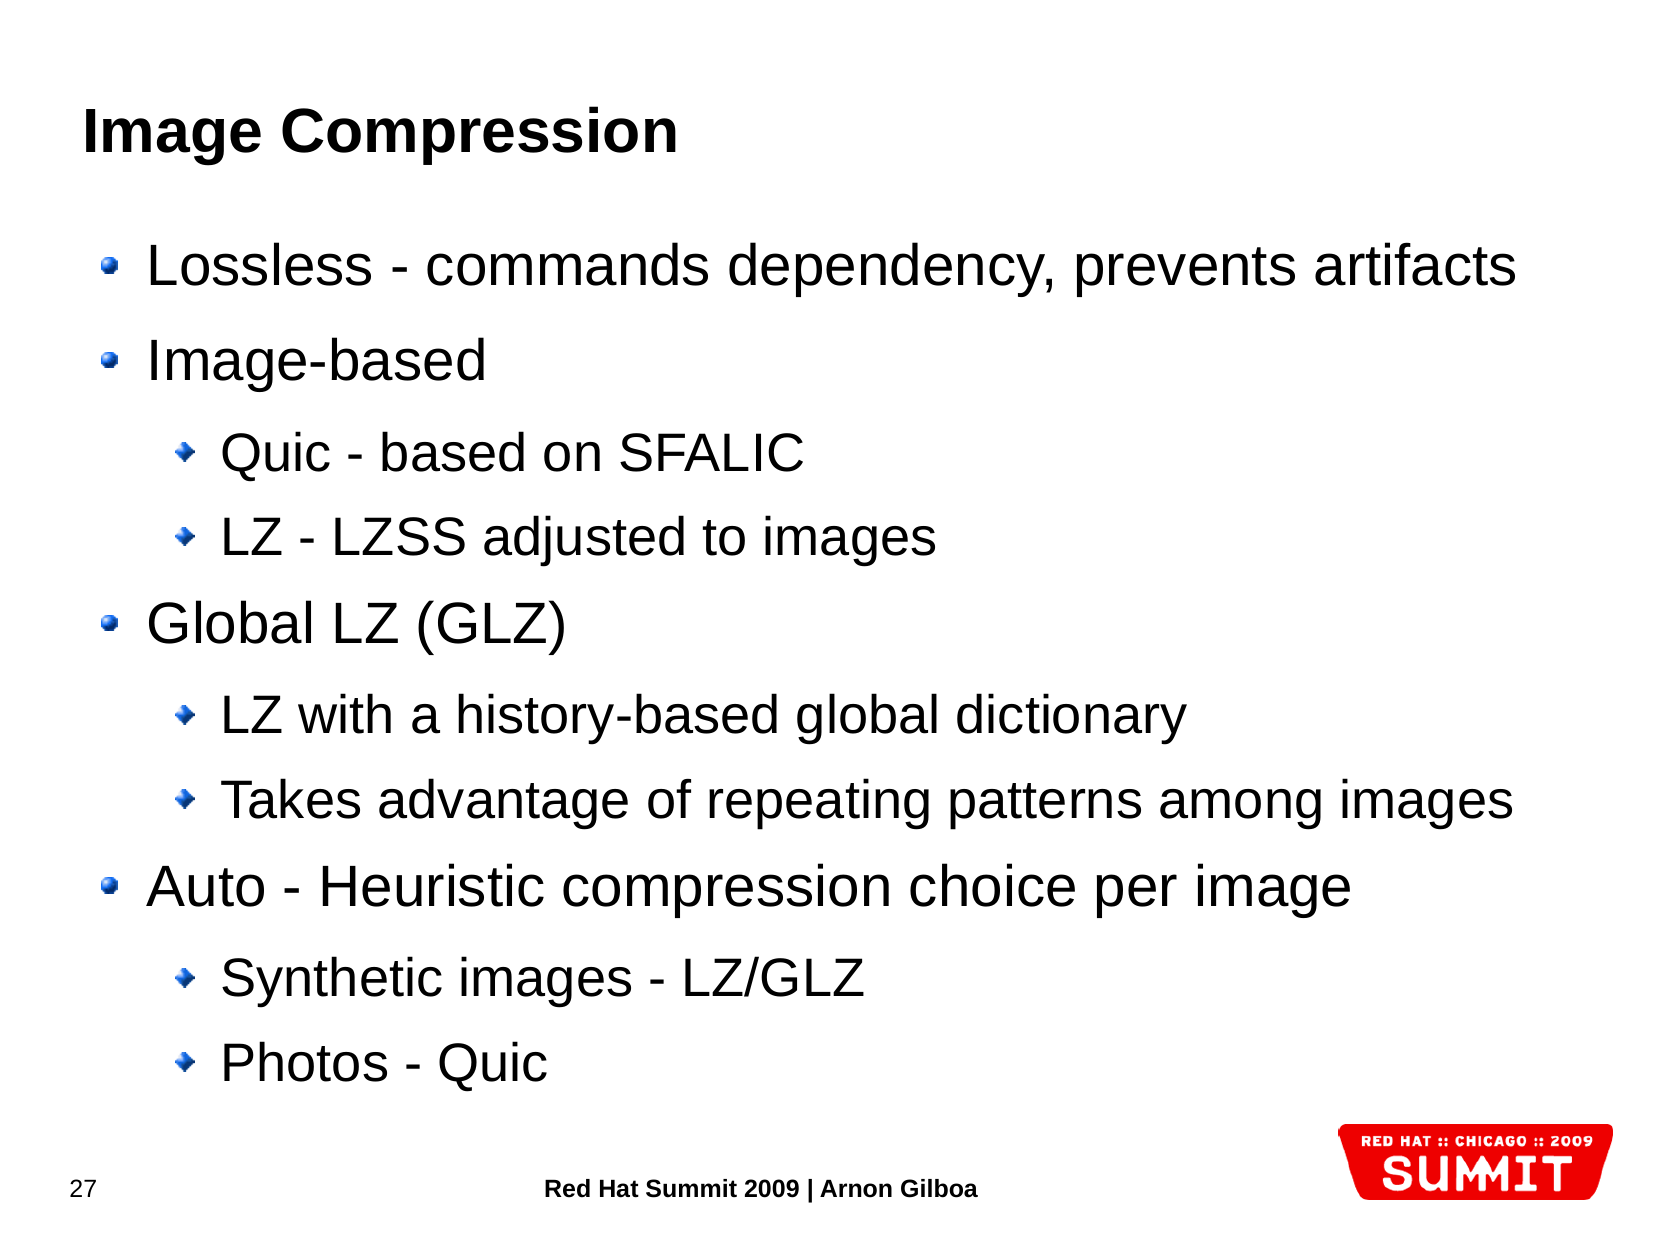

# Image Compression
Lossless - commands dependency, prevents artifacts
Image-based
Quic - based on SFALIC
LZ - LZSS adjusted to images
Global LZ (GLZ)
LZ with a history-based global dictionary
Takes advantage of repeating patterns among images
Auto - Heuristic compression choice per image
Synthetic images - LZ/GLZ
Photos - Quic